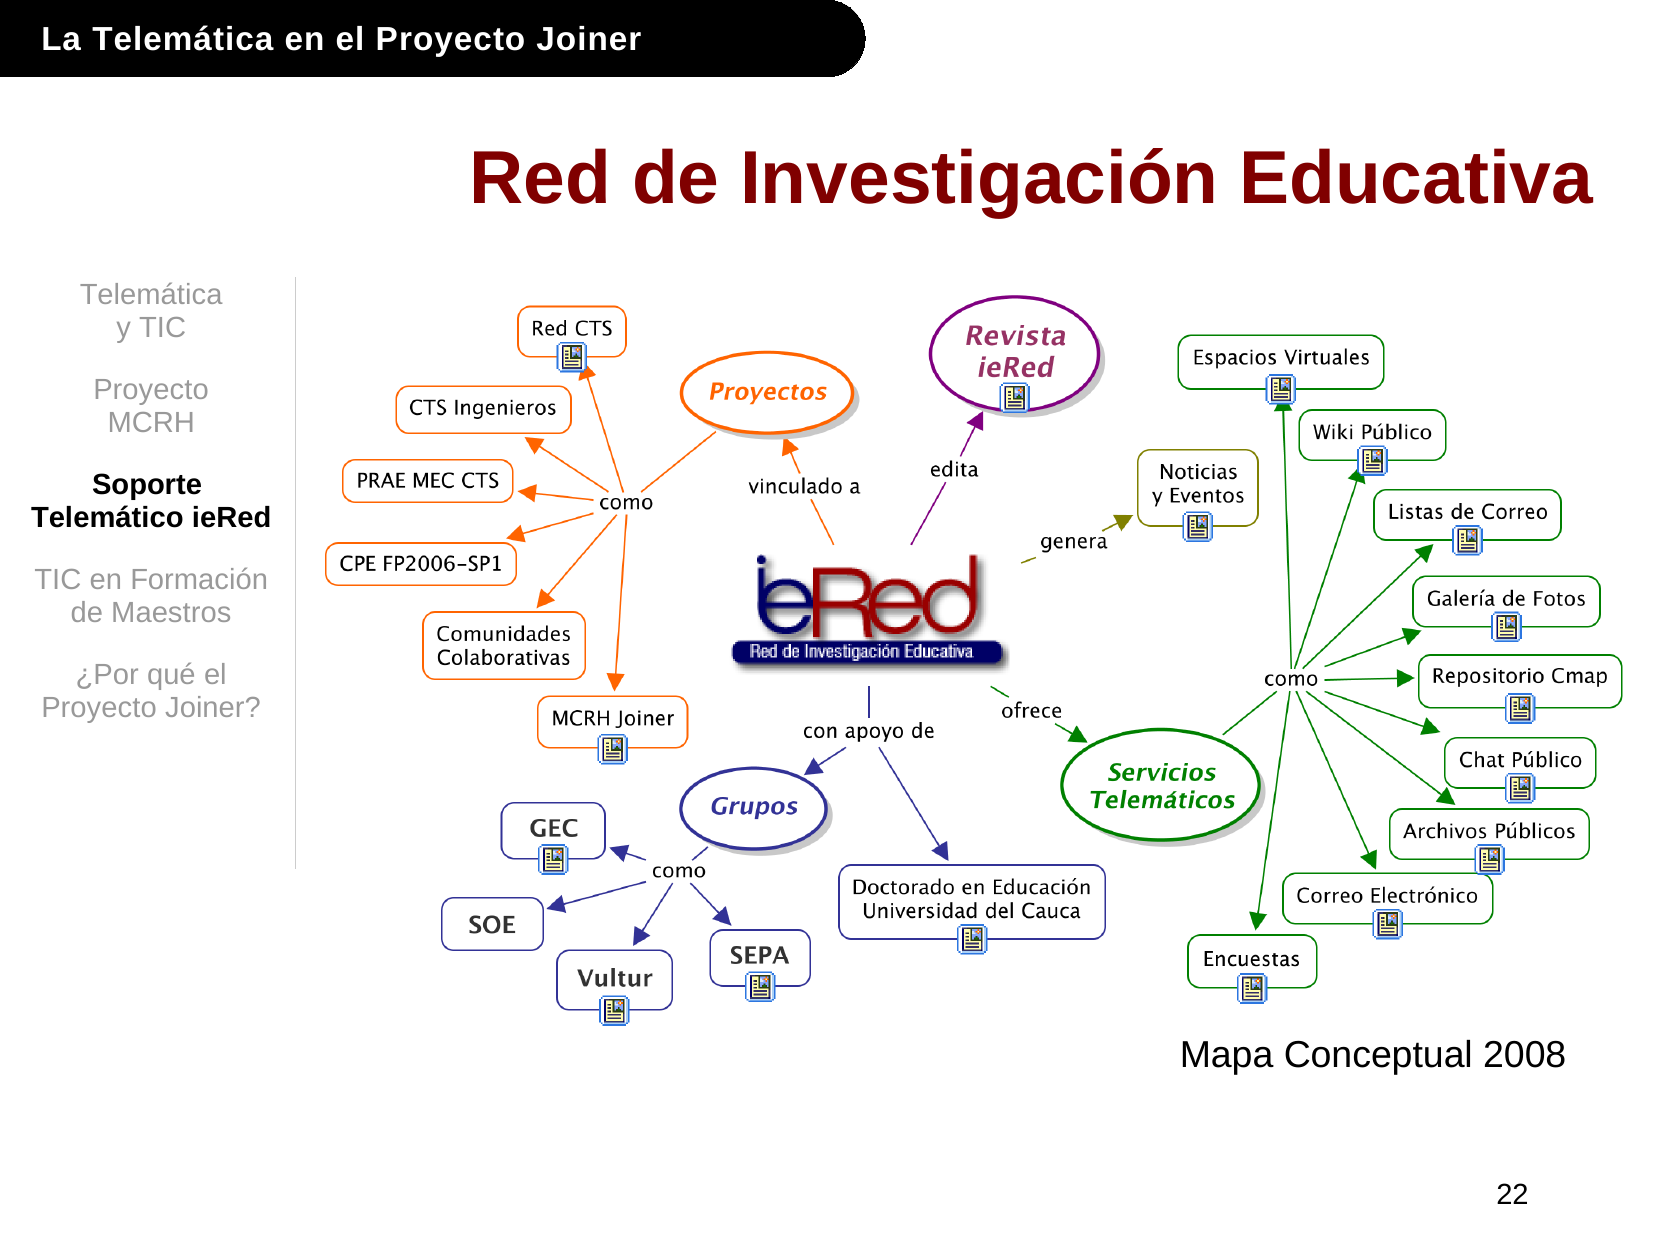

# Red de Investigación Educativa
Telemática
y TIC
Proyecto
MCRH
Soporte
Telemático ieRed
TIC en Formación de Maestros
¿Por qué el Proyecto Joiner?
Mapa Conceptual 2008